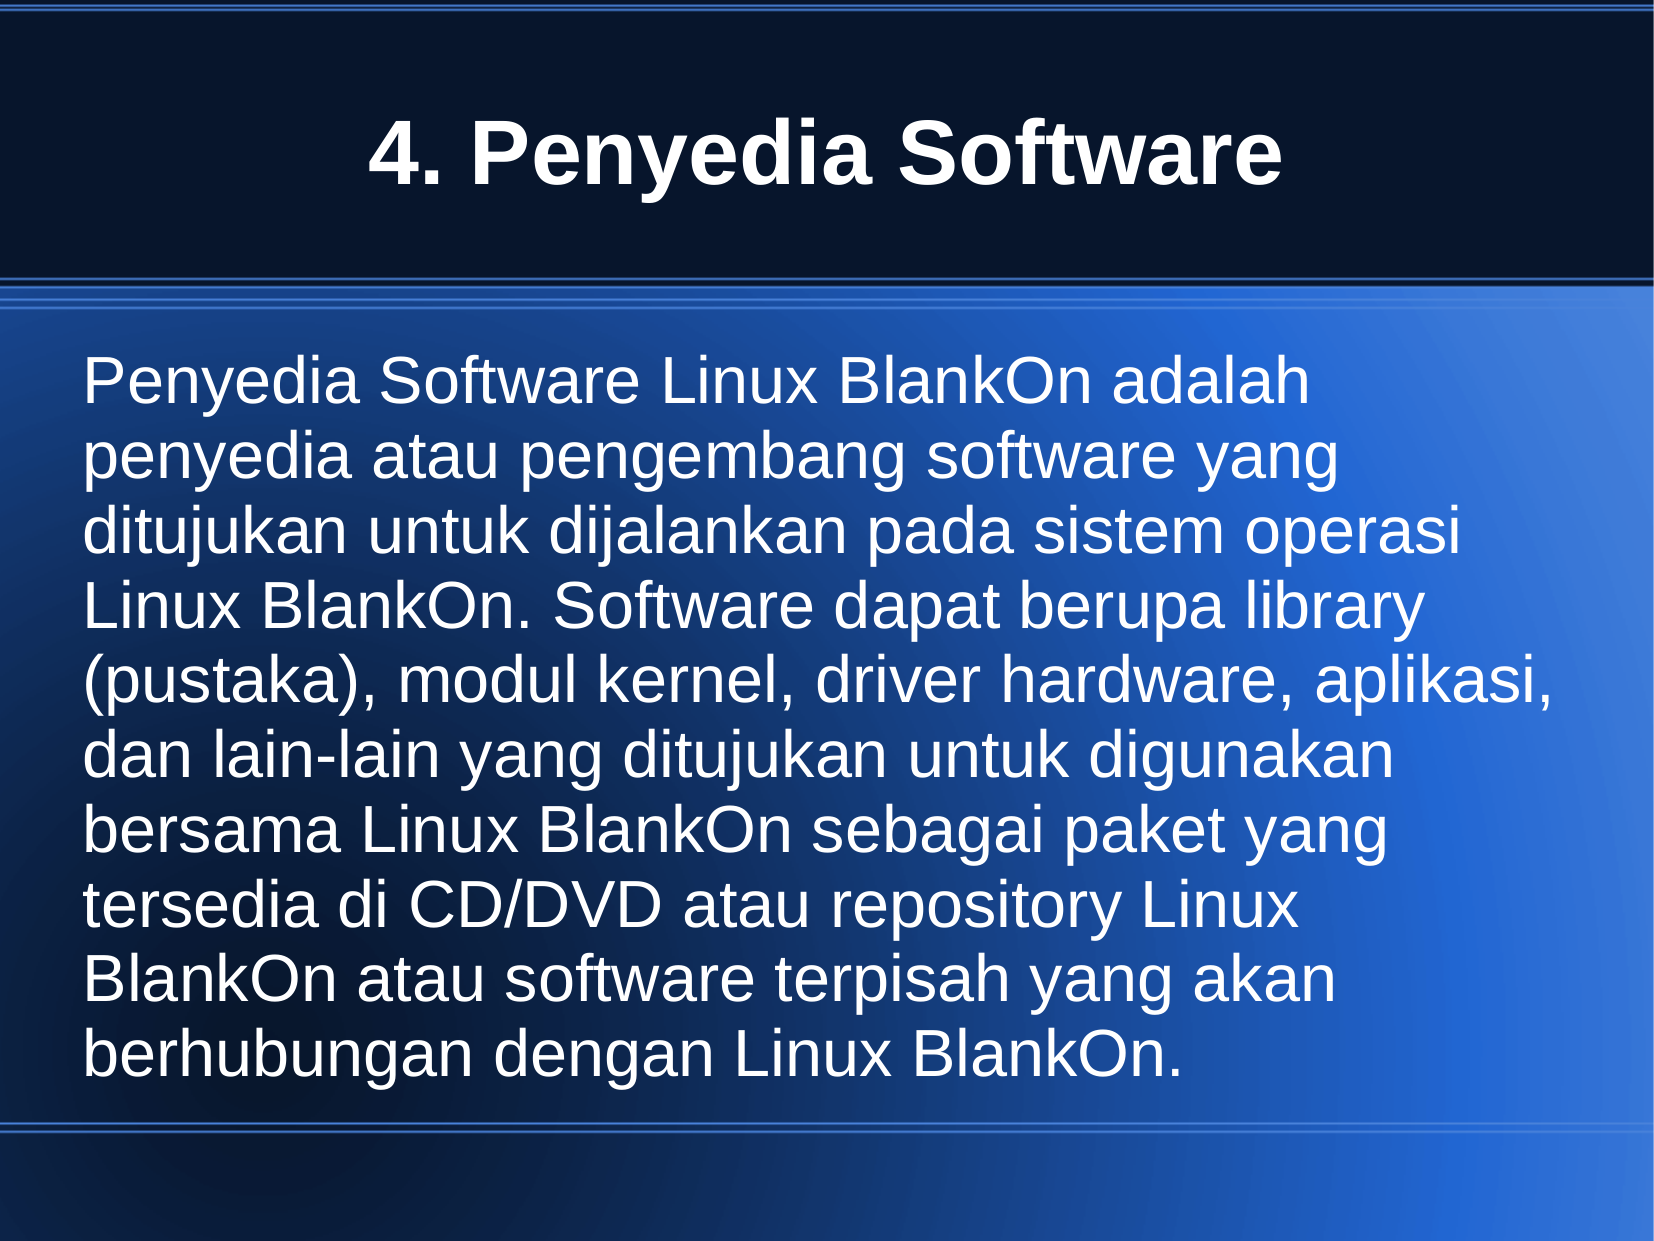

# 4. Penyedia Software
Penyedia Software Linux BlankOn adalah penyedia atau pengembang software yang ditujukan untuk dijalankan pada sistem operasi Linux BlankOn. Software dapat berupa library (pustaka), modul kernel, driver hardware, aplikasi, dan lain-lain yang ditujukan untuk digunakan bersama Linux BlankOn sebagai paket yang tersedia di CD/DVD atau repository Linux BlankOn atau software terpisah yang akan berhubungan dengan Linux BlankOn.